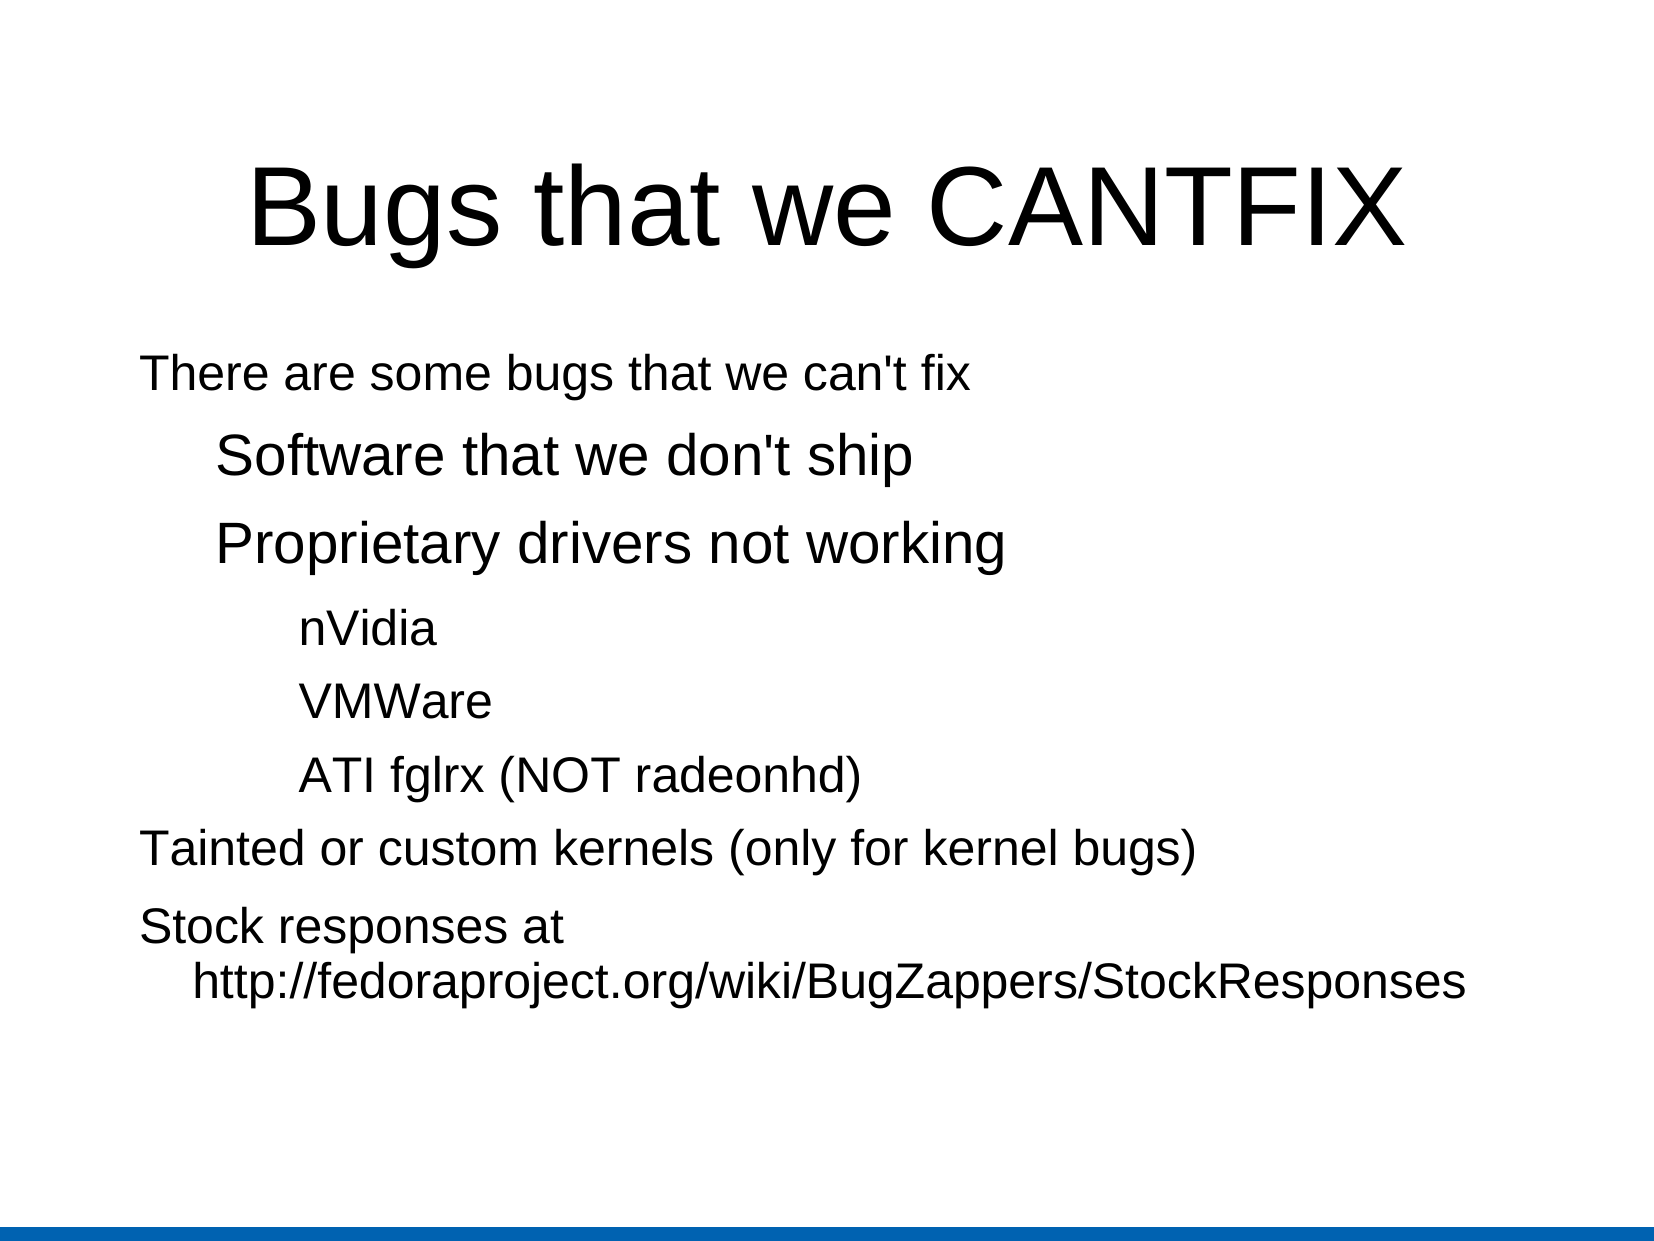

# Bugs that we CANTFIX
There are some bugs that we can't fix
Software that we don't ship
Proprietary drivers not working
nVidia
VMWare
ATI fglrx (NOT radeonhd)
Tainted or custom kernels (only for kernel bugs)
Stock responses at http://fedoraproject.org/wiki/BugZappers/StockResponses